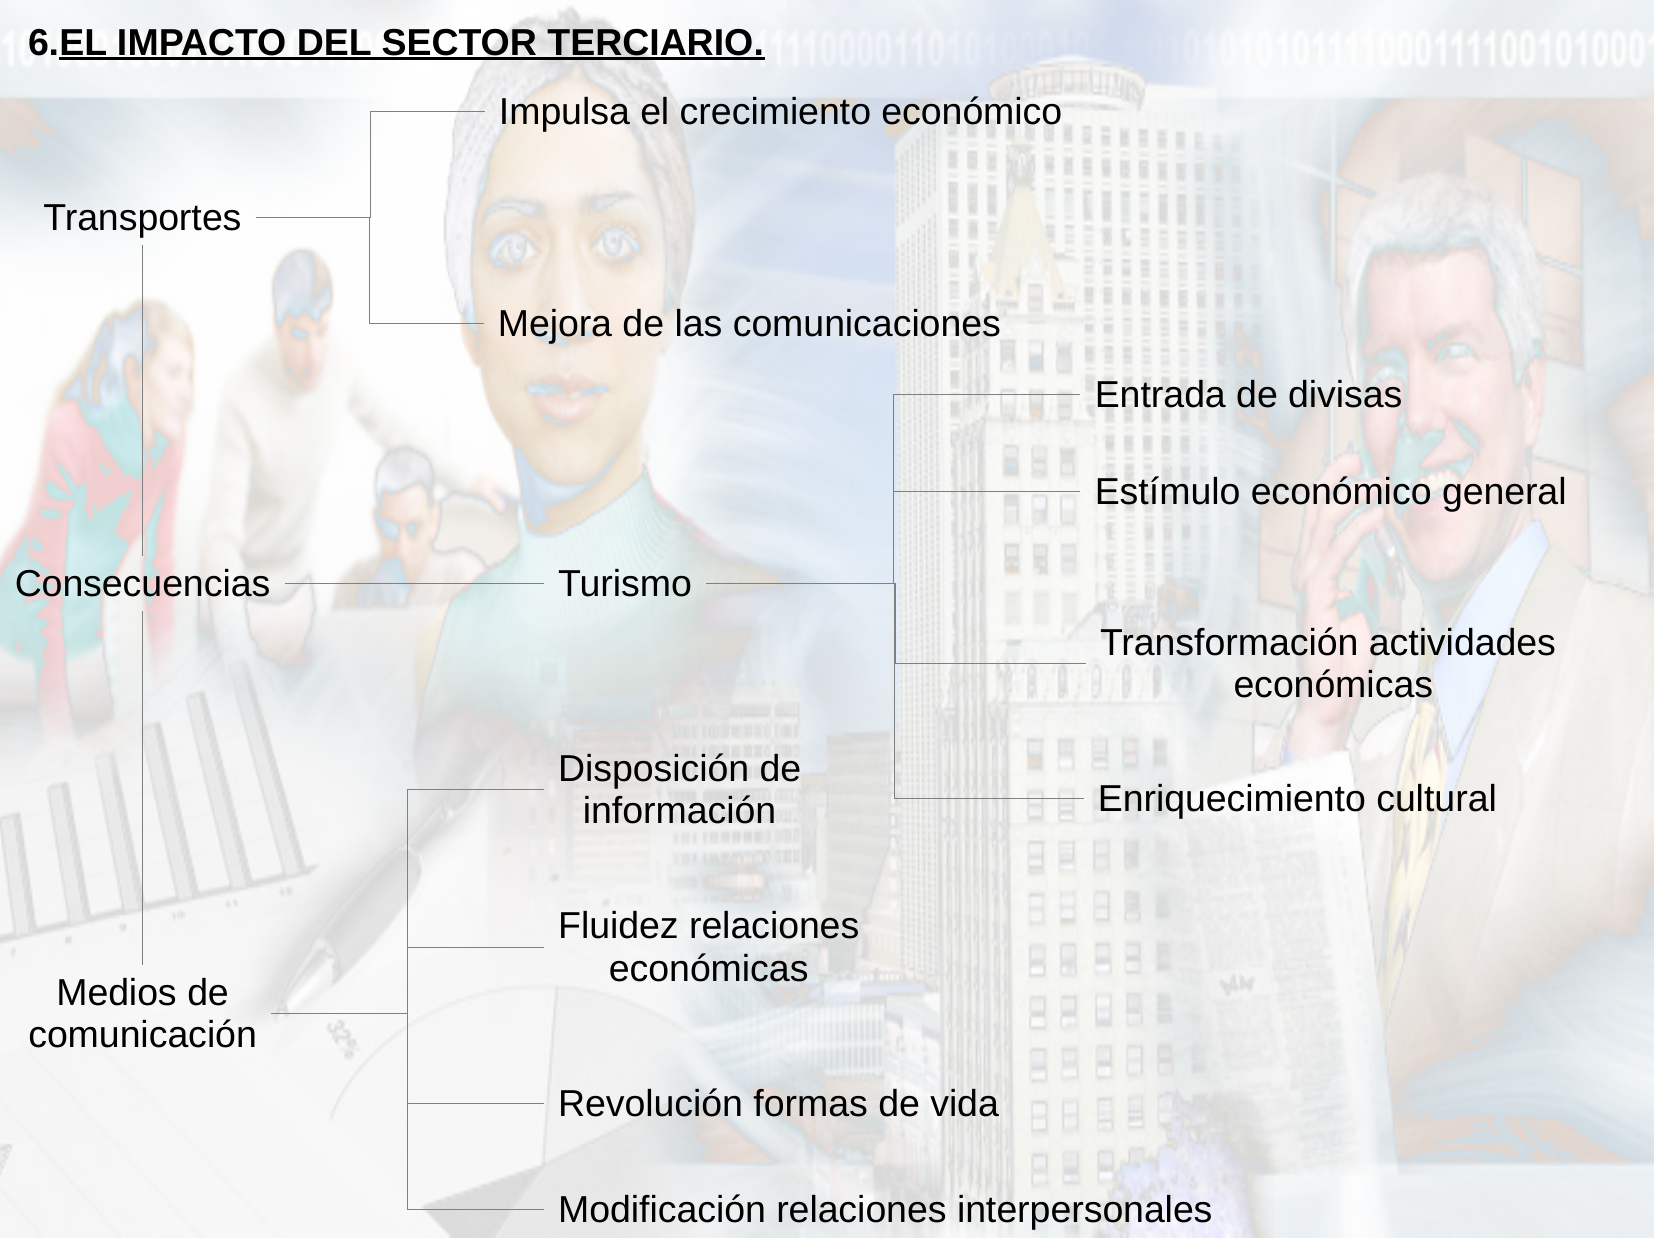

6.EL IMPACTO DEL SECTOR TERCIARIO.
Impulsa el crecimiento económico
Transportes
Mejora de las comunicaciones
Entrada de divisas
Estímulo económico general
Consecuencias
Turismo
Transformación actividades
 económicas
Disposición de
información
Enriquecimiento cultural
Fluidez relaciones
económicas
Medios de
comunicación
Revolución formas de vida
Modificación relaciones interpersonales